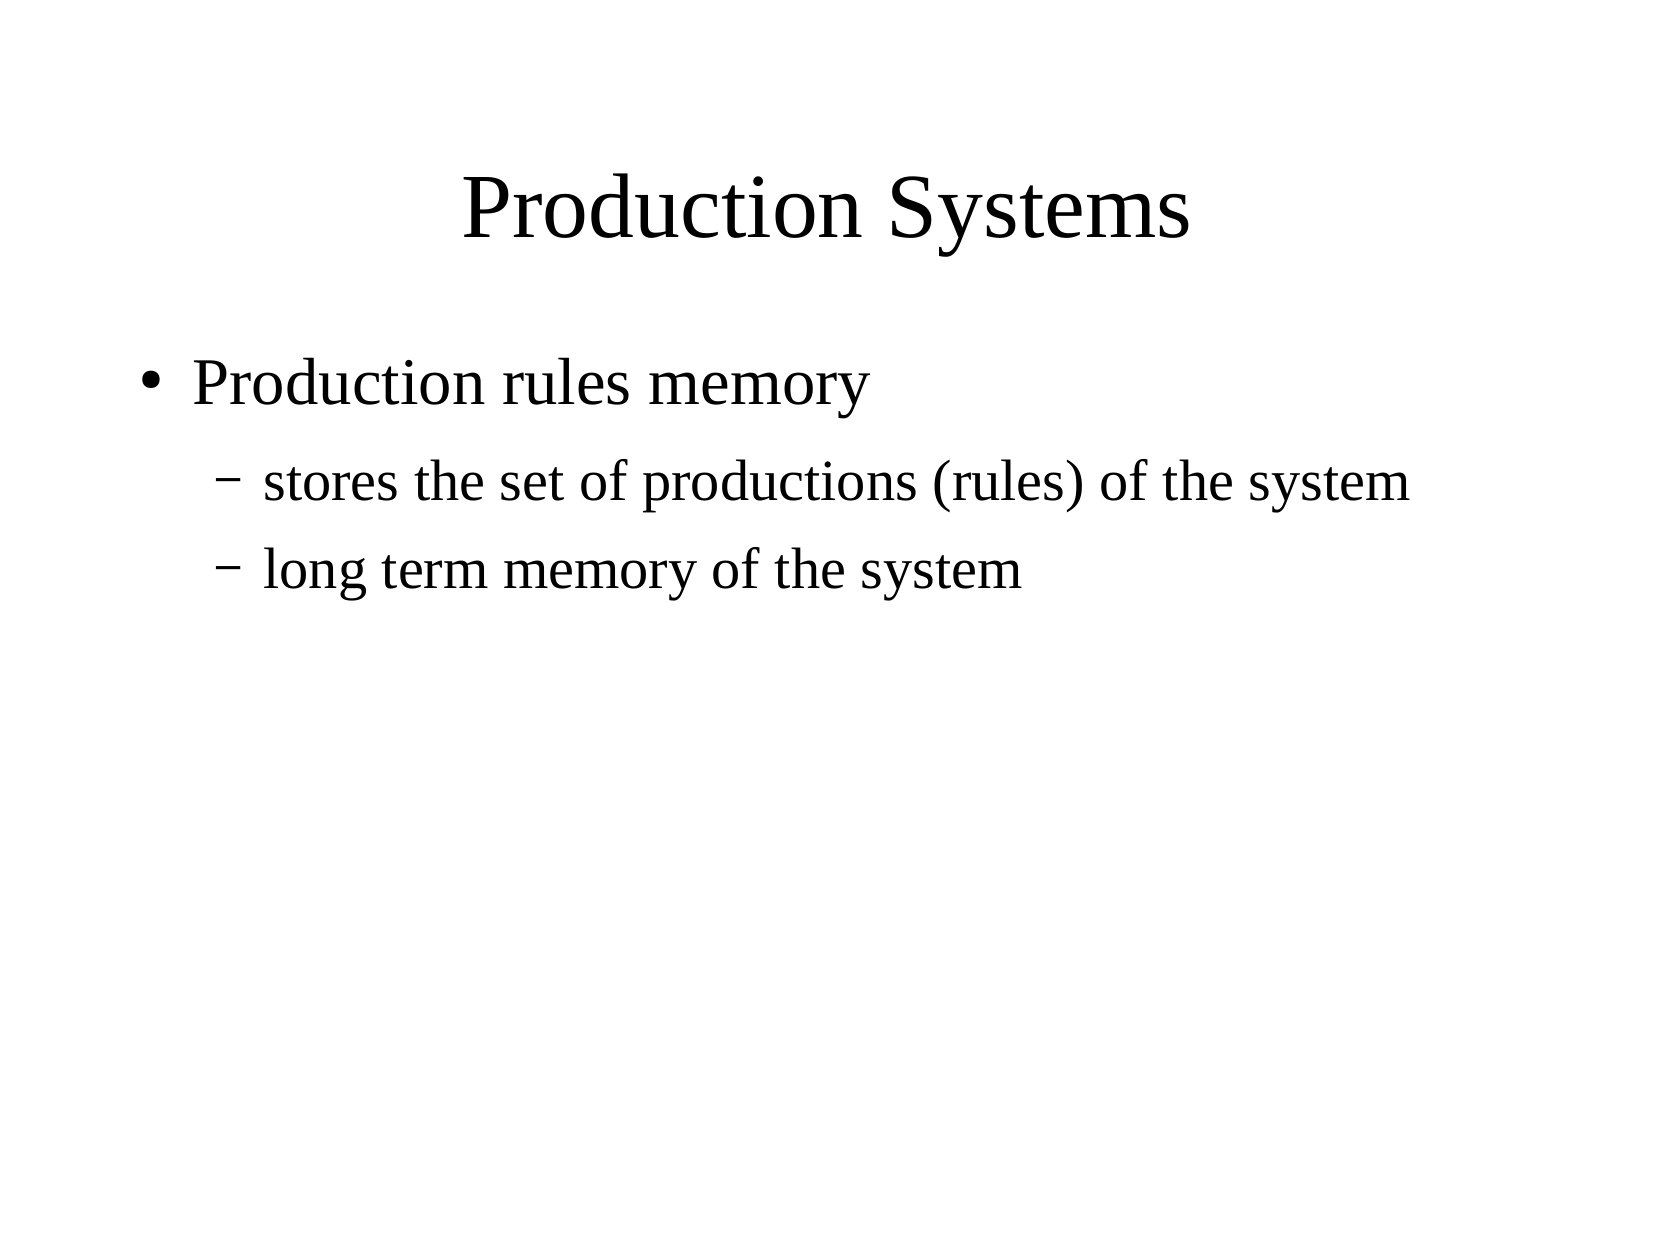

# Production Systems
Production rules memory
stores the set of productions (rules) of the system
long term memory of the system